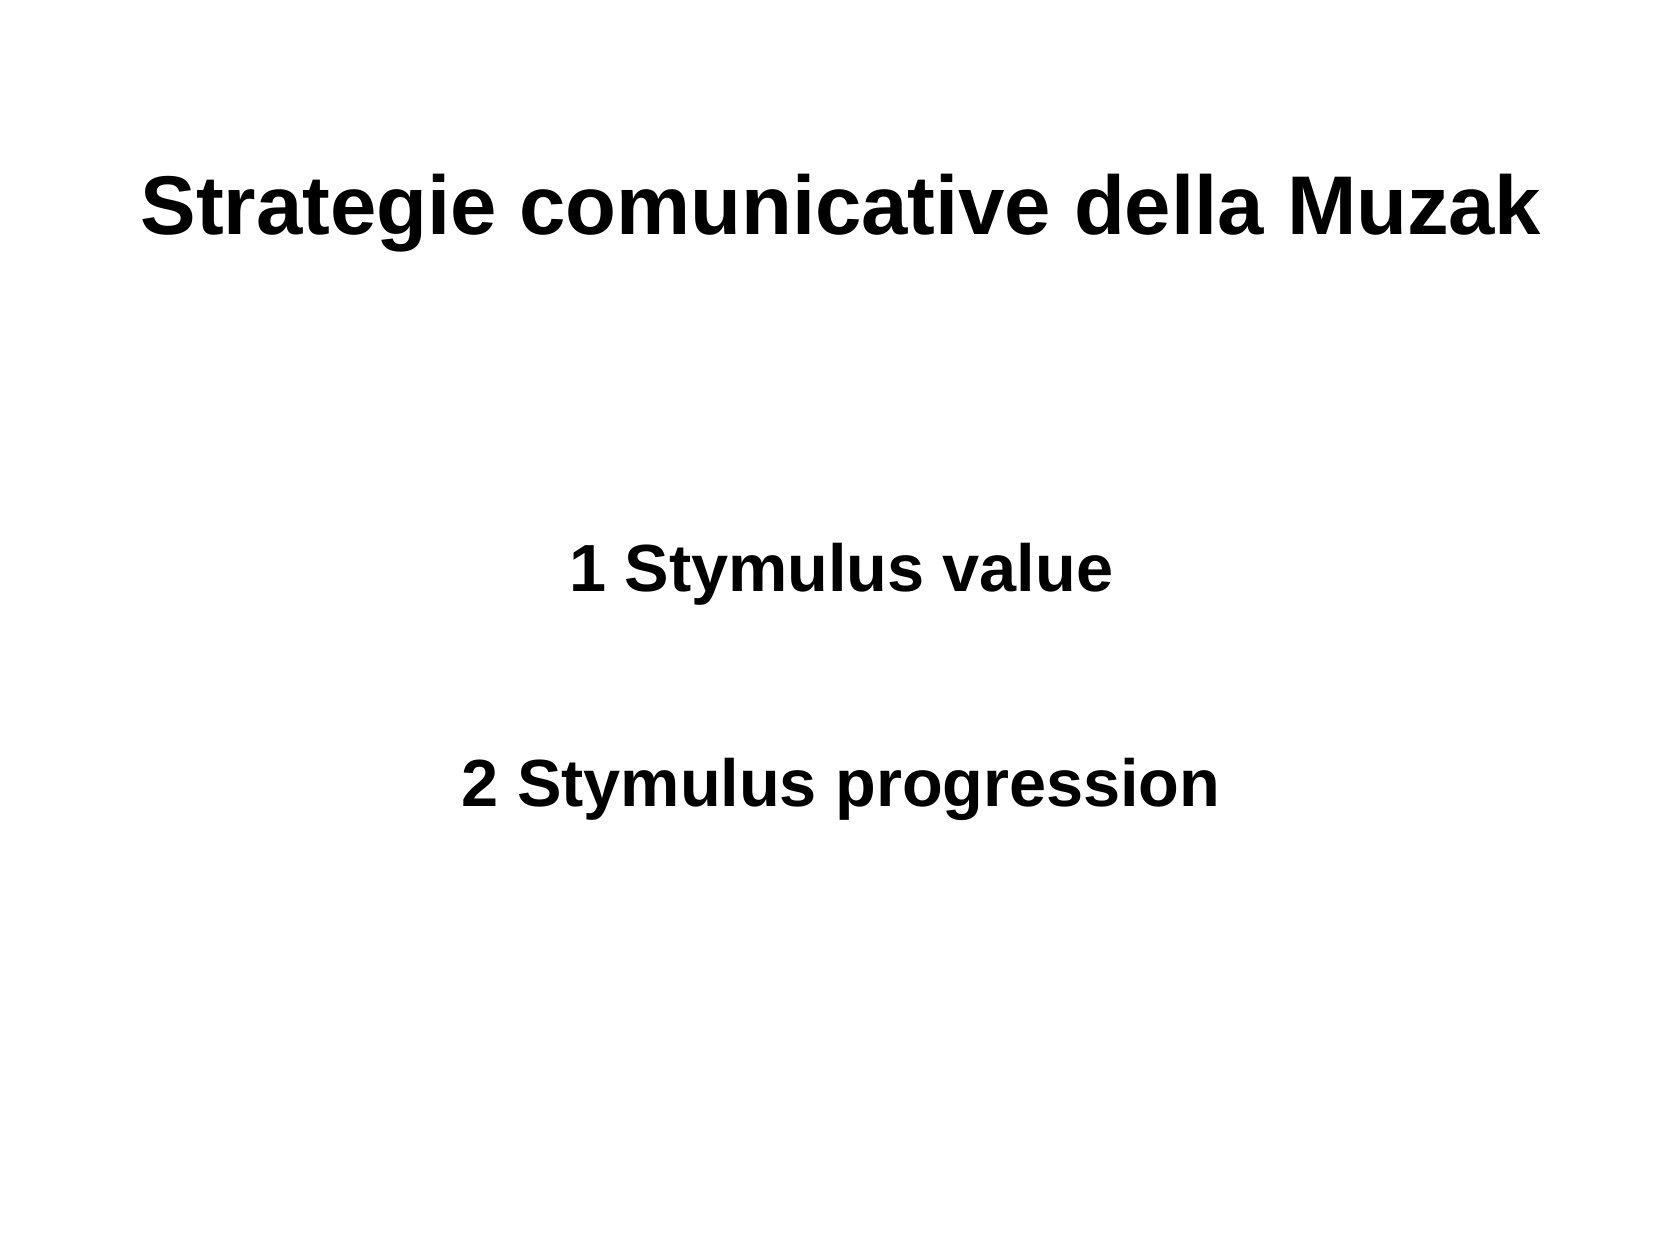

Strategie comunicative della Muzak
1 Stymulus value
2 Stymulus progression